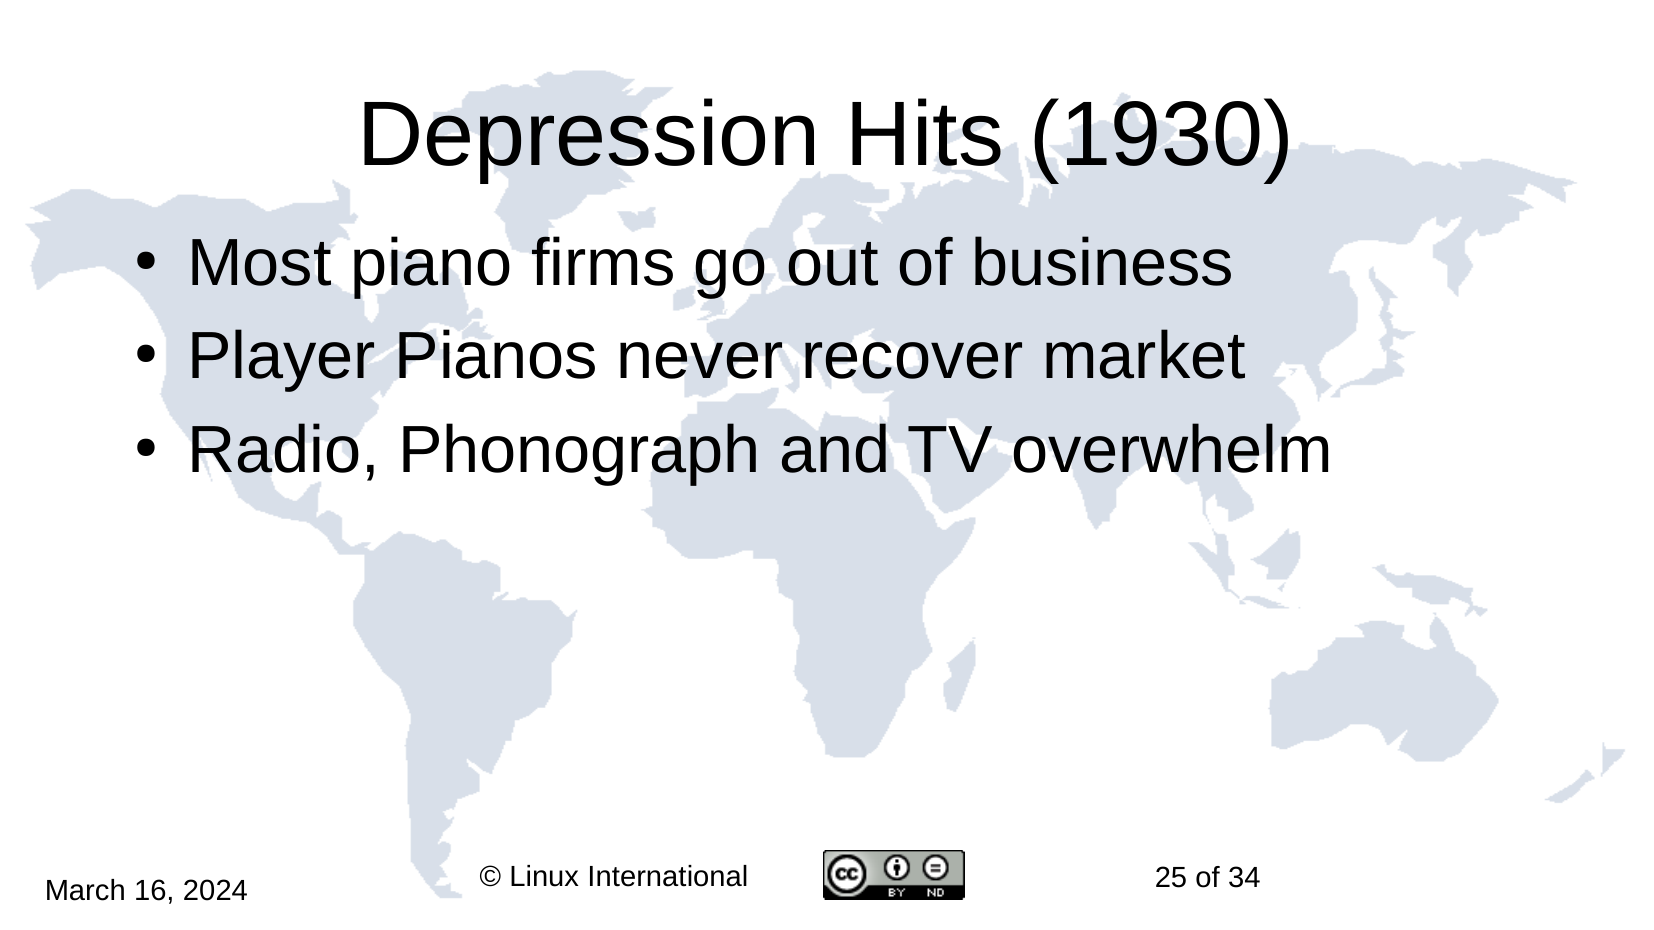

# Depression Hits (1930)
Most piano firms go out of business
Player Pianos never recover market
Radio, Phonograph and TV overwhelm